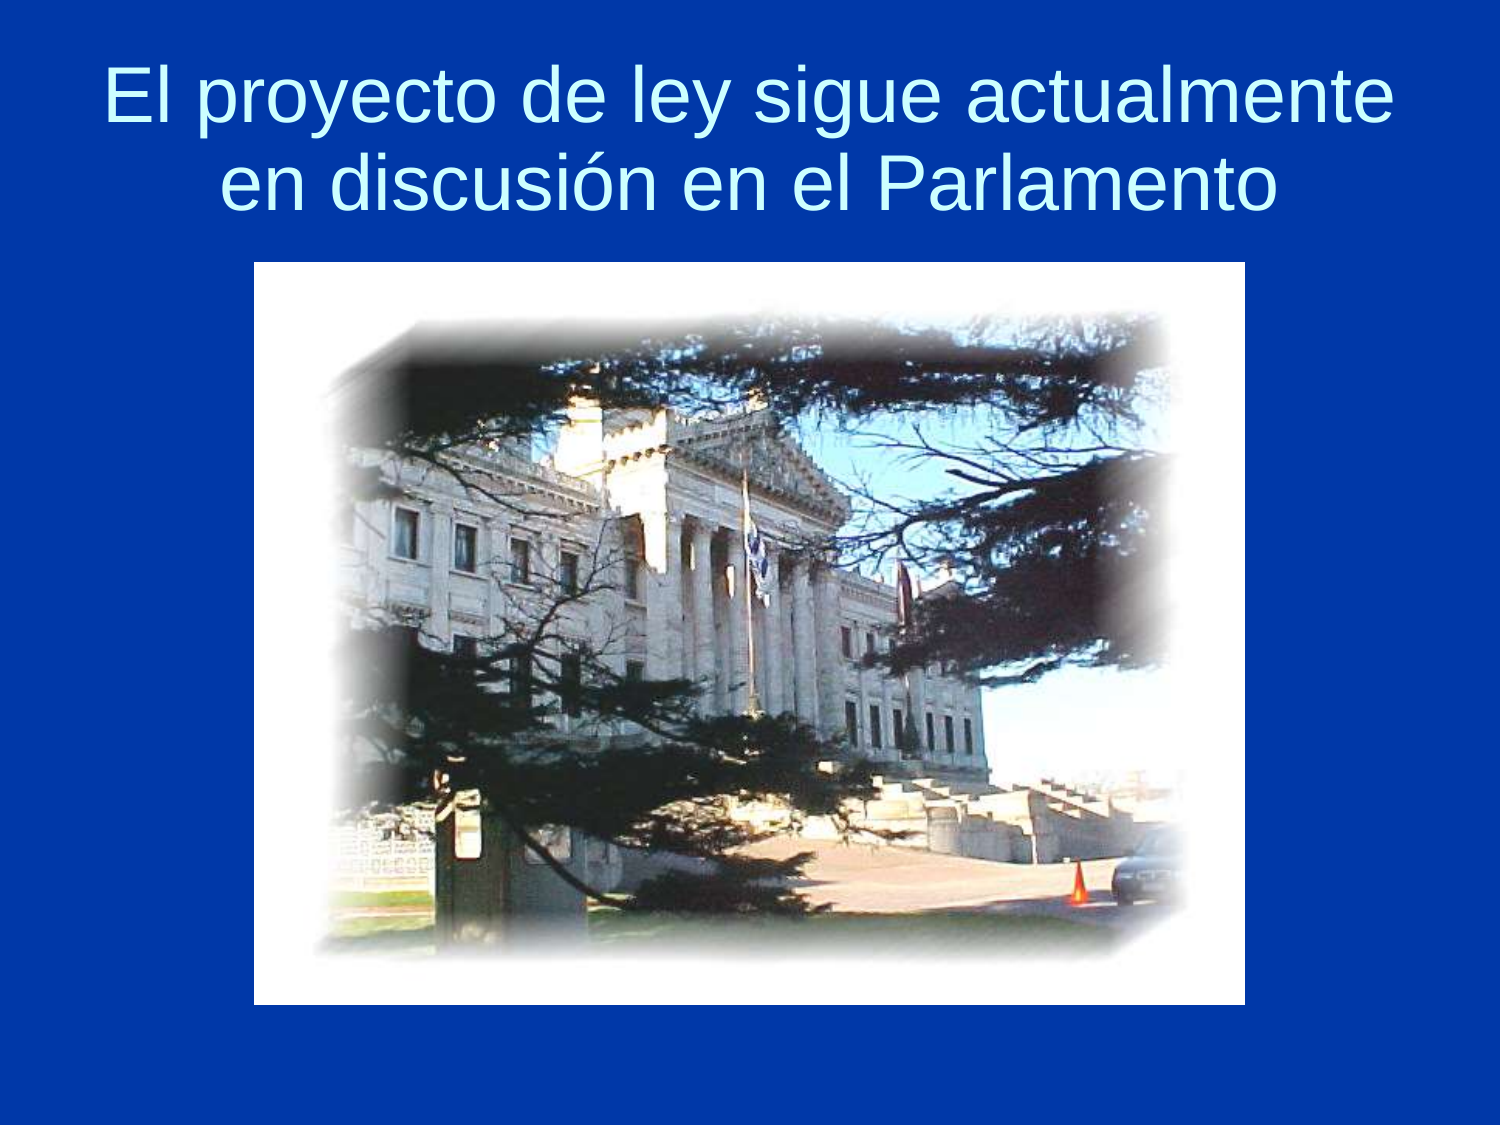

# El proyecto de ley sigue actualmente en discusión en el Parlamento